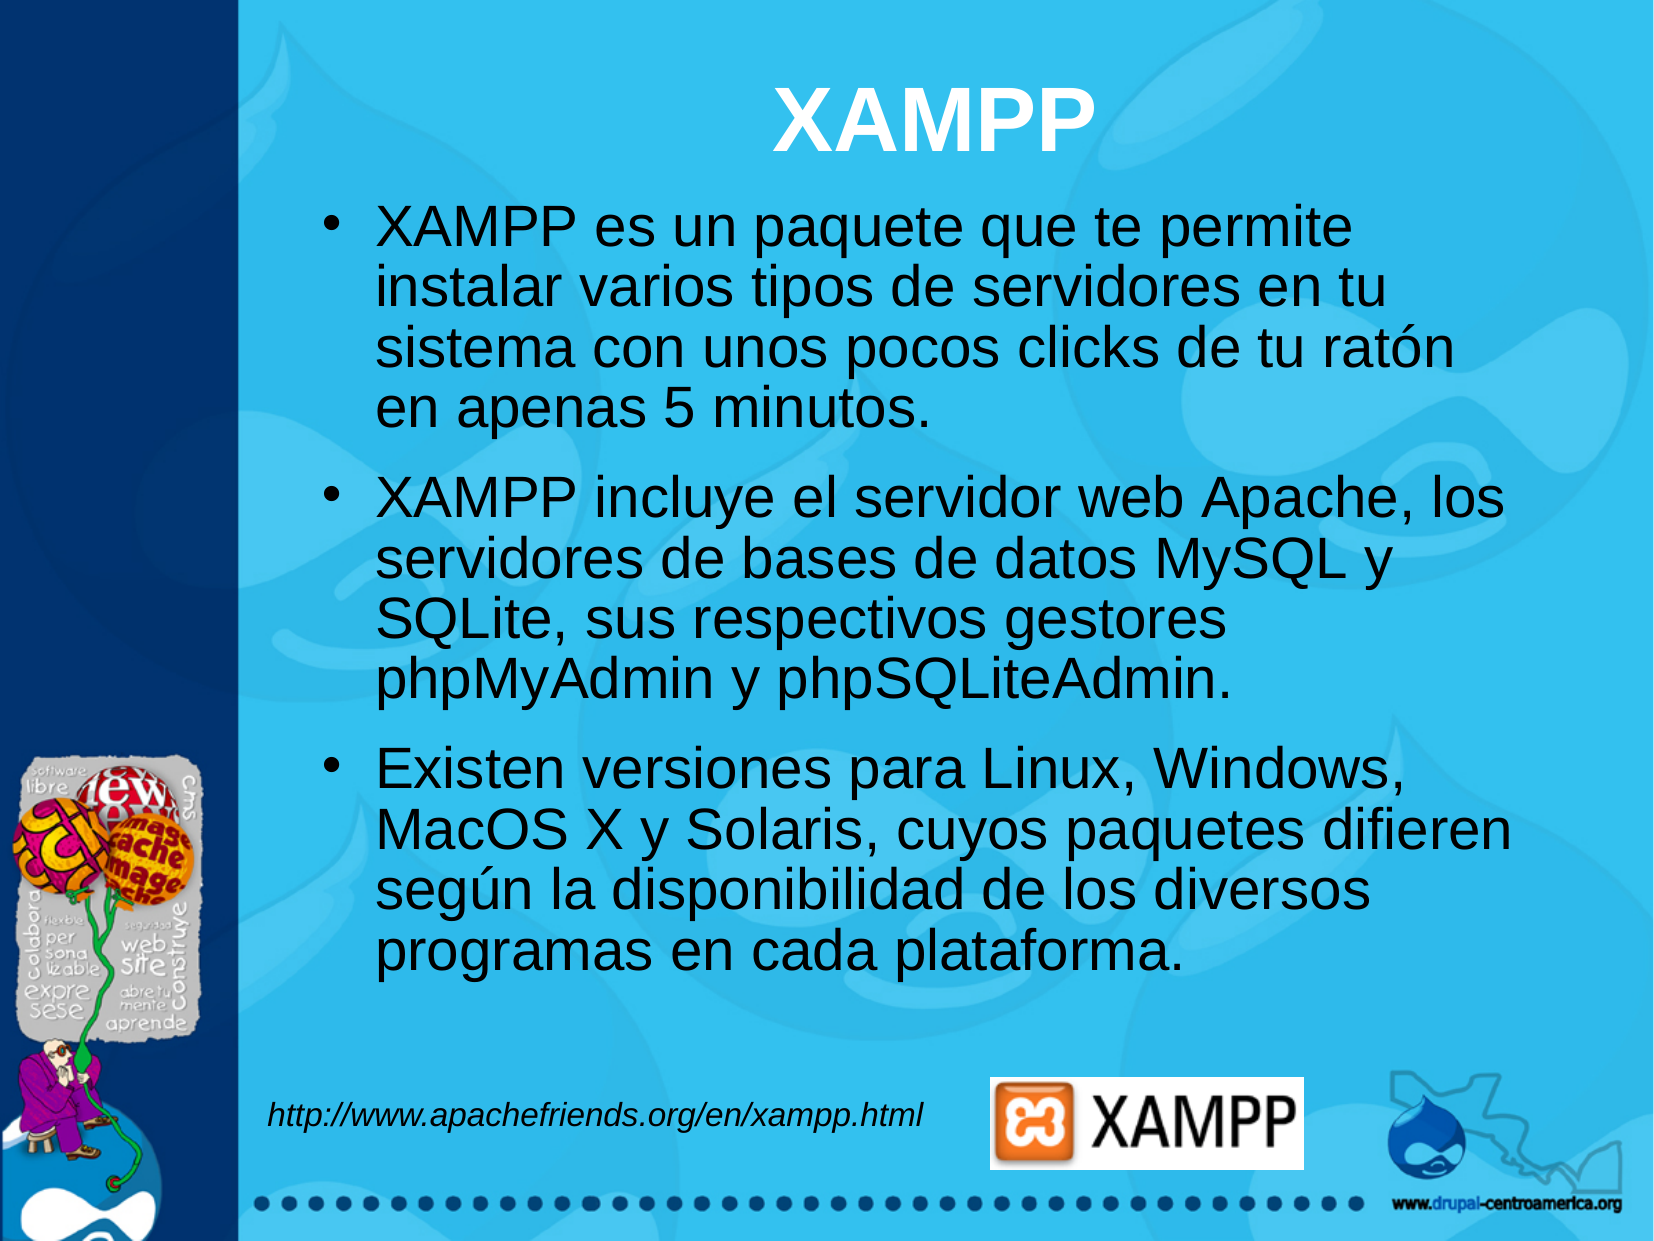

# XAMPP
XAMPP es un paquete que te permite instalar varios tipos de servidores en tu sistema con unos pocos clicks de tu ratón en apenas 5 minutos.
XAMPP incluye el servidor web Apache, los servidores de bases de datos MySQL y SQLite, sus respectivos gestores phpMyAdmin y phpSQLiteAdmin.
Existen versiones para Linux, Windows, MacOS X y Solaris, cuyos paquetes difieren según la disponibilidad de los diversos programas en cada plataforma.
http://www.apachefriends.org/en/xampp.html